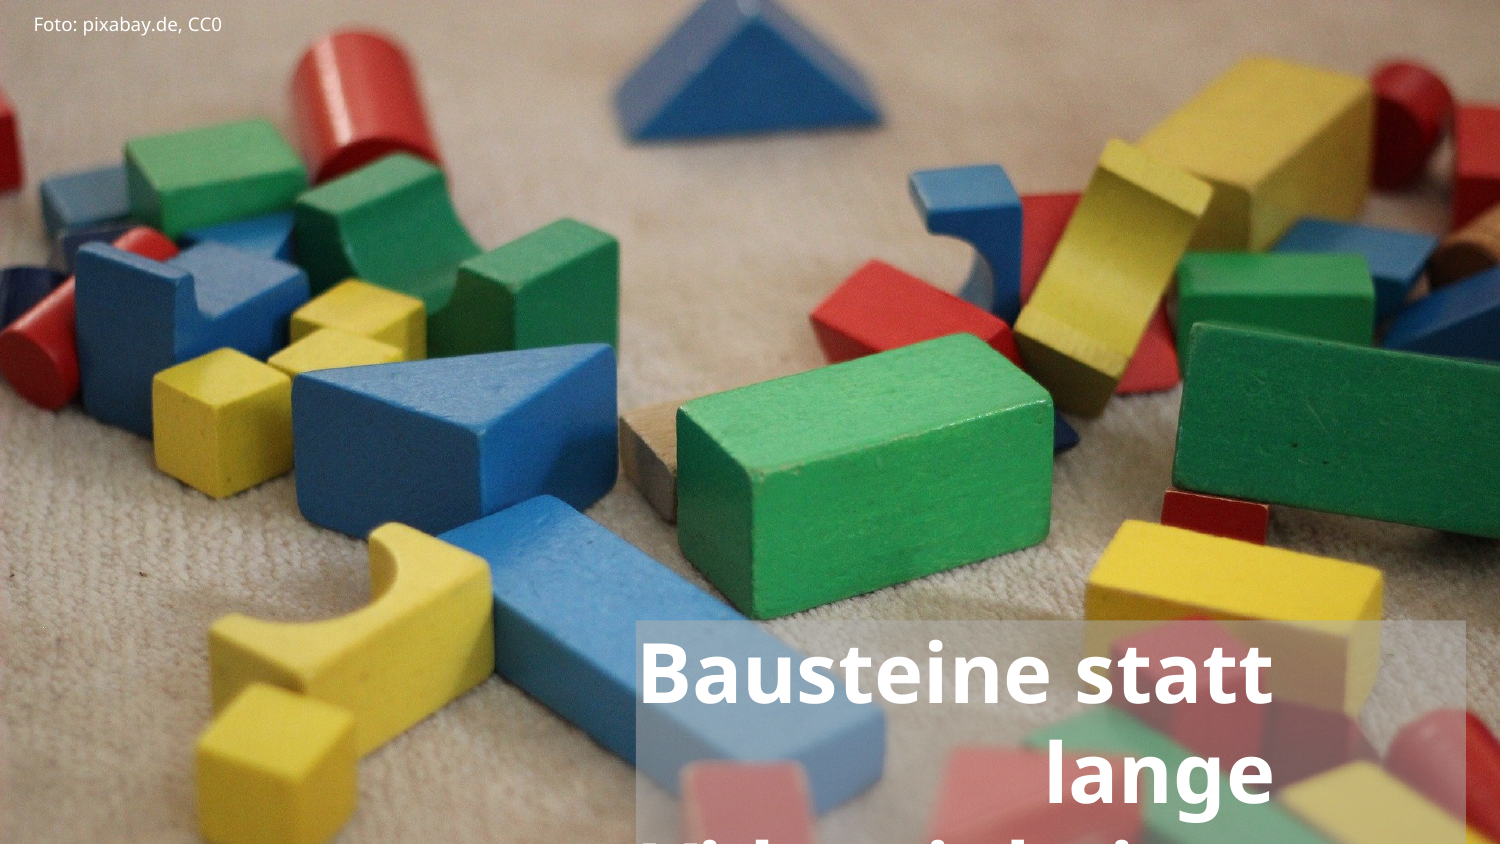

Foto: pixabay.de, CC0
Bausteine statt
lange Videoeinheiten